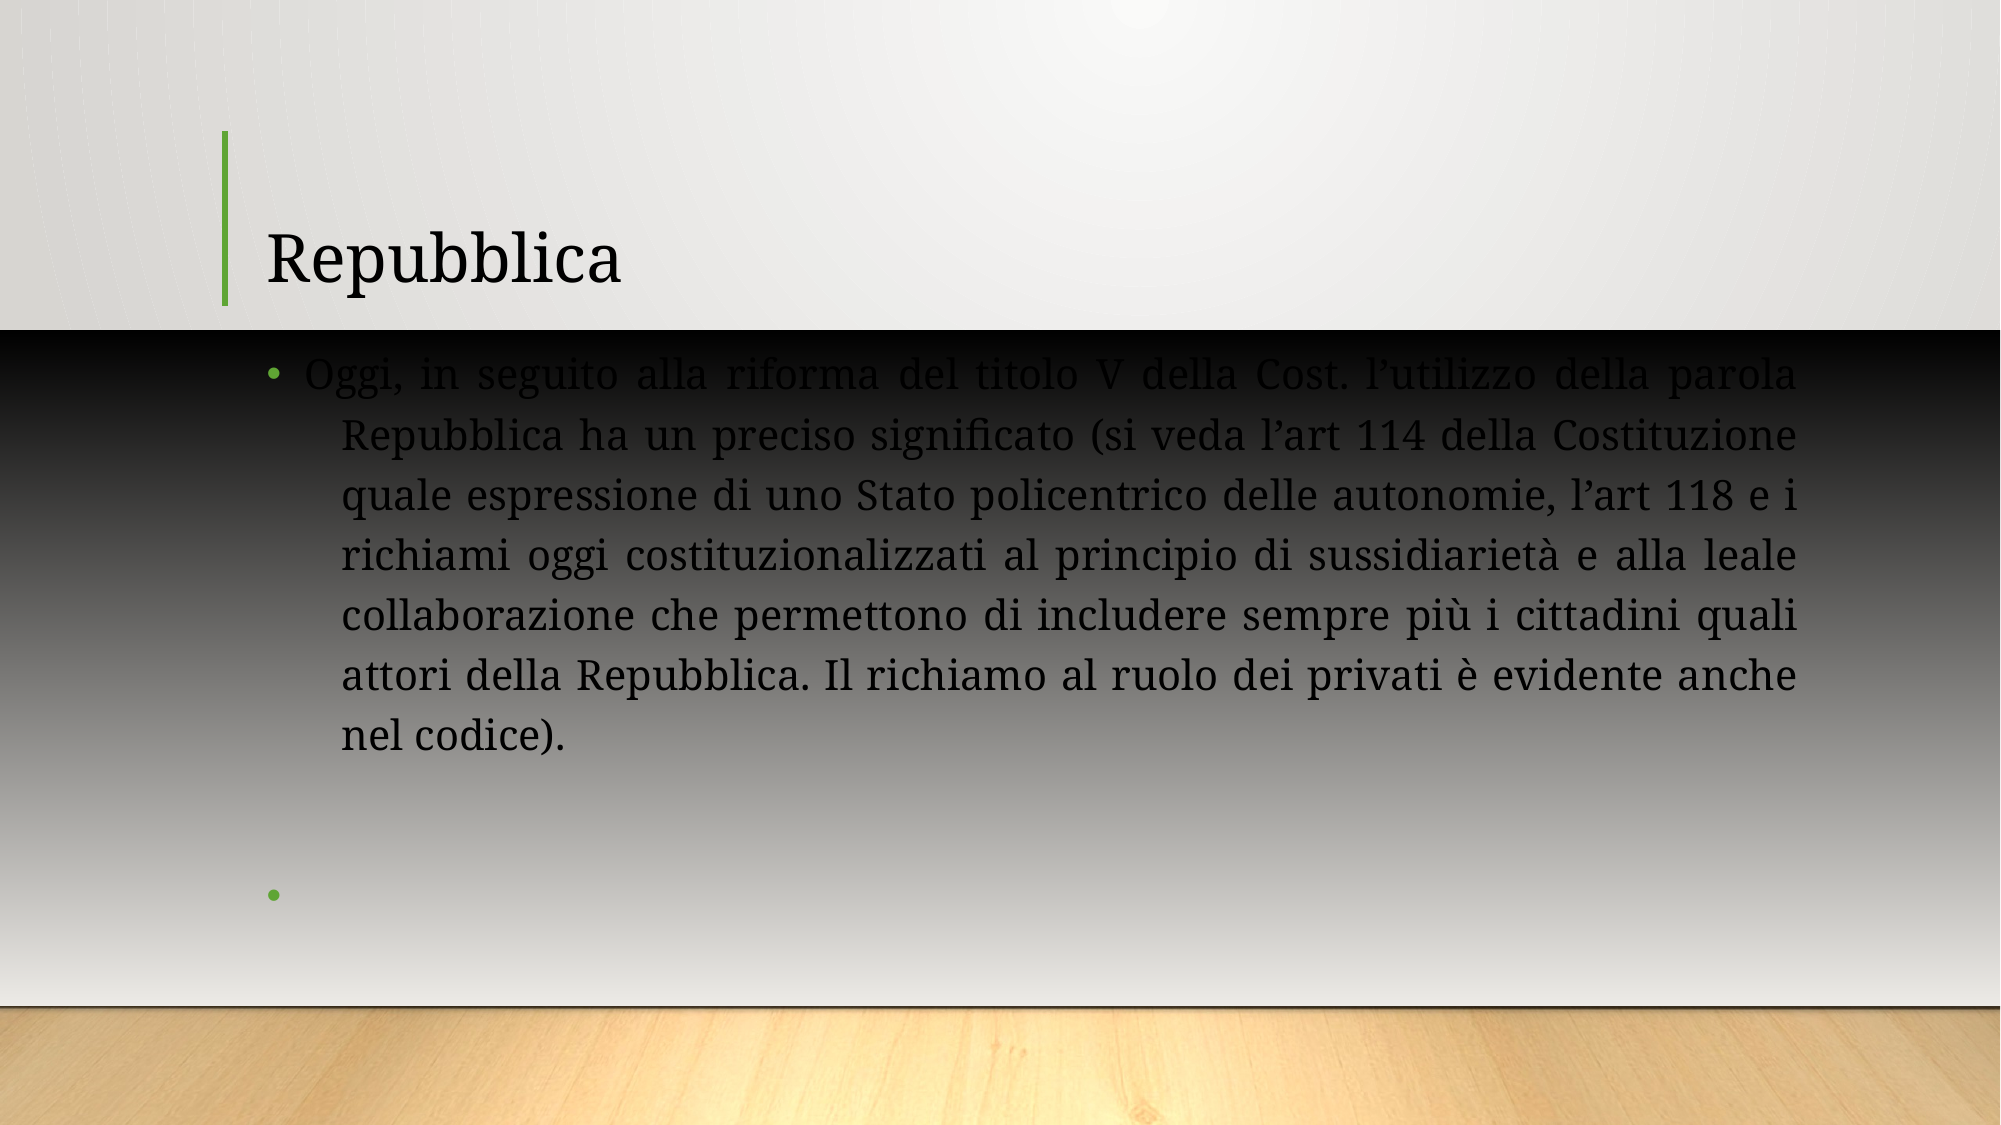

# Repubblica
Oggi, in seguito alla riforma del titolo V della Cost. l’utilizzo della parola Repubblica ha un preciso significato (si veda l’art 114 della Costituzione quale espressione di uno Stato policentrico delle autonomie, l’art 118 e i richiami oggi costituzionalizzati al principio di sussidiarietà e alla leale collaborazione che permettono di includere sempre più i cittadini quali attori della Repubblica. Il richiamo al ruolo dei privati è evidente anche nel codice).